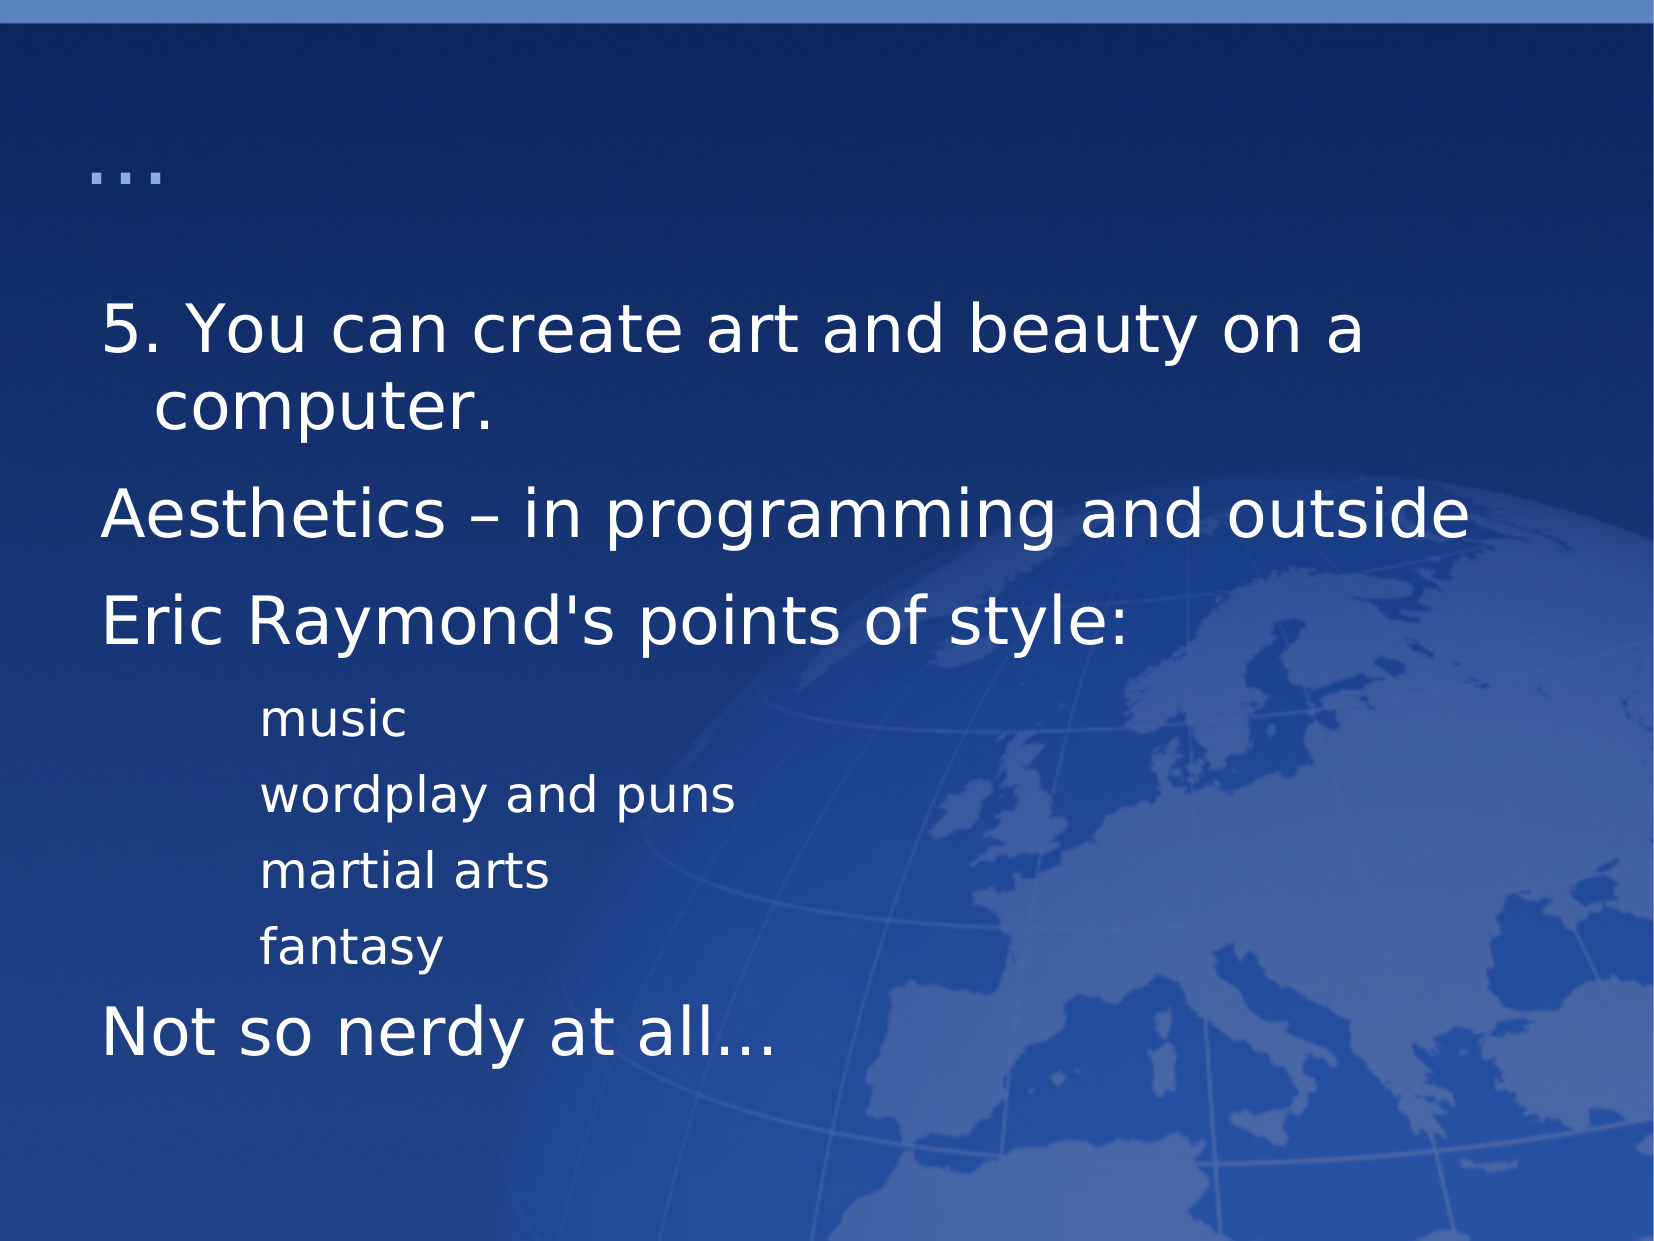

# ...
5. You can create art and beauty on a computer.
Aesthetics – in programming and outside
Eric Raymond's points of style:
music
wordplay and puns
martial arts
fantasy
Not so nerdy at all...